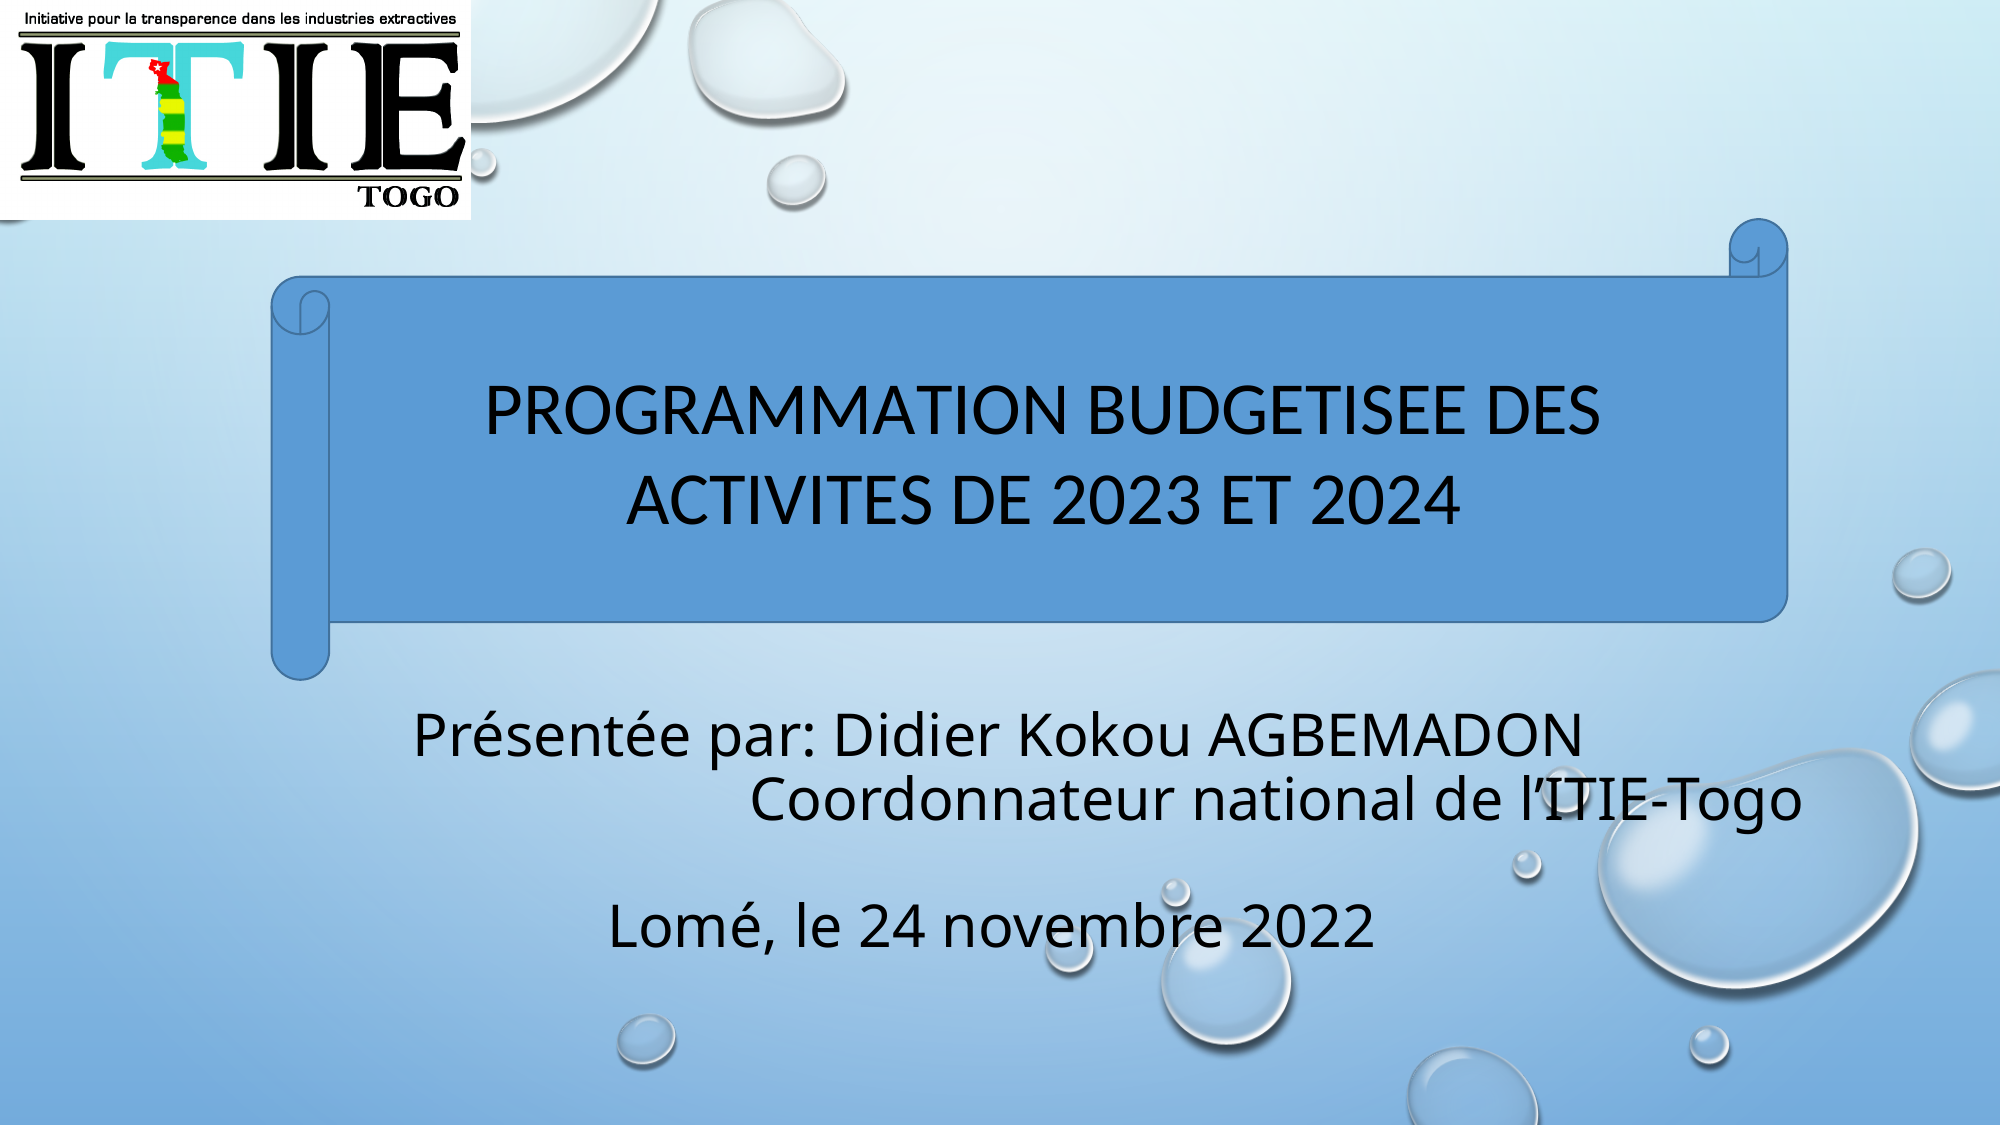

PROGRAMMATION BUDGETISEE DES ACTIVITES DE 2023 ET 2024
# Présentée par: Didier Kokou AGBEMADON Coordonnateur national de l’ITIE-Togo Lomé, le 24 novembre 2022